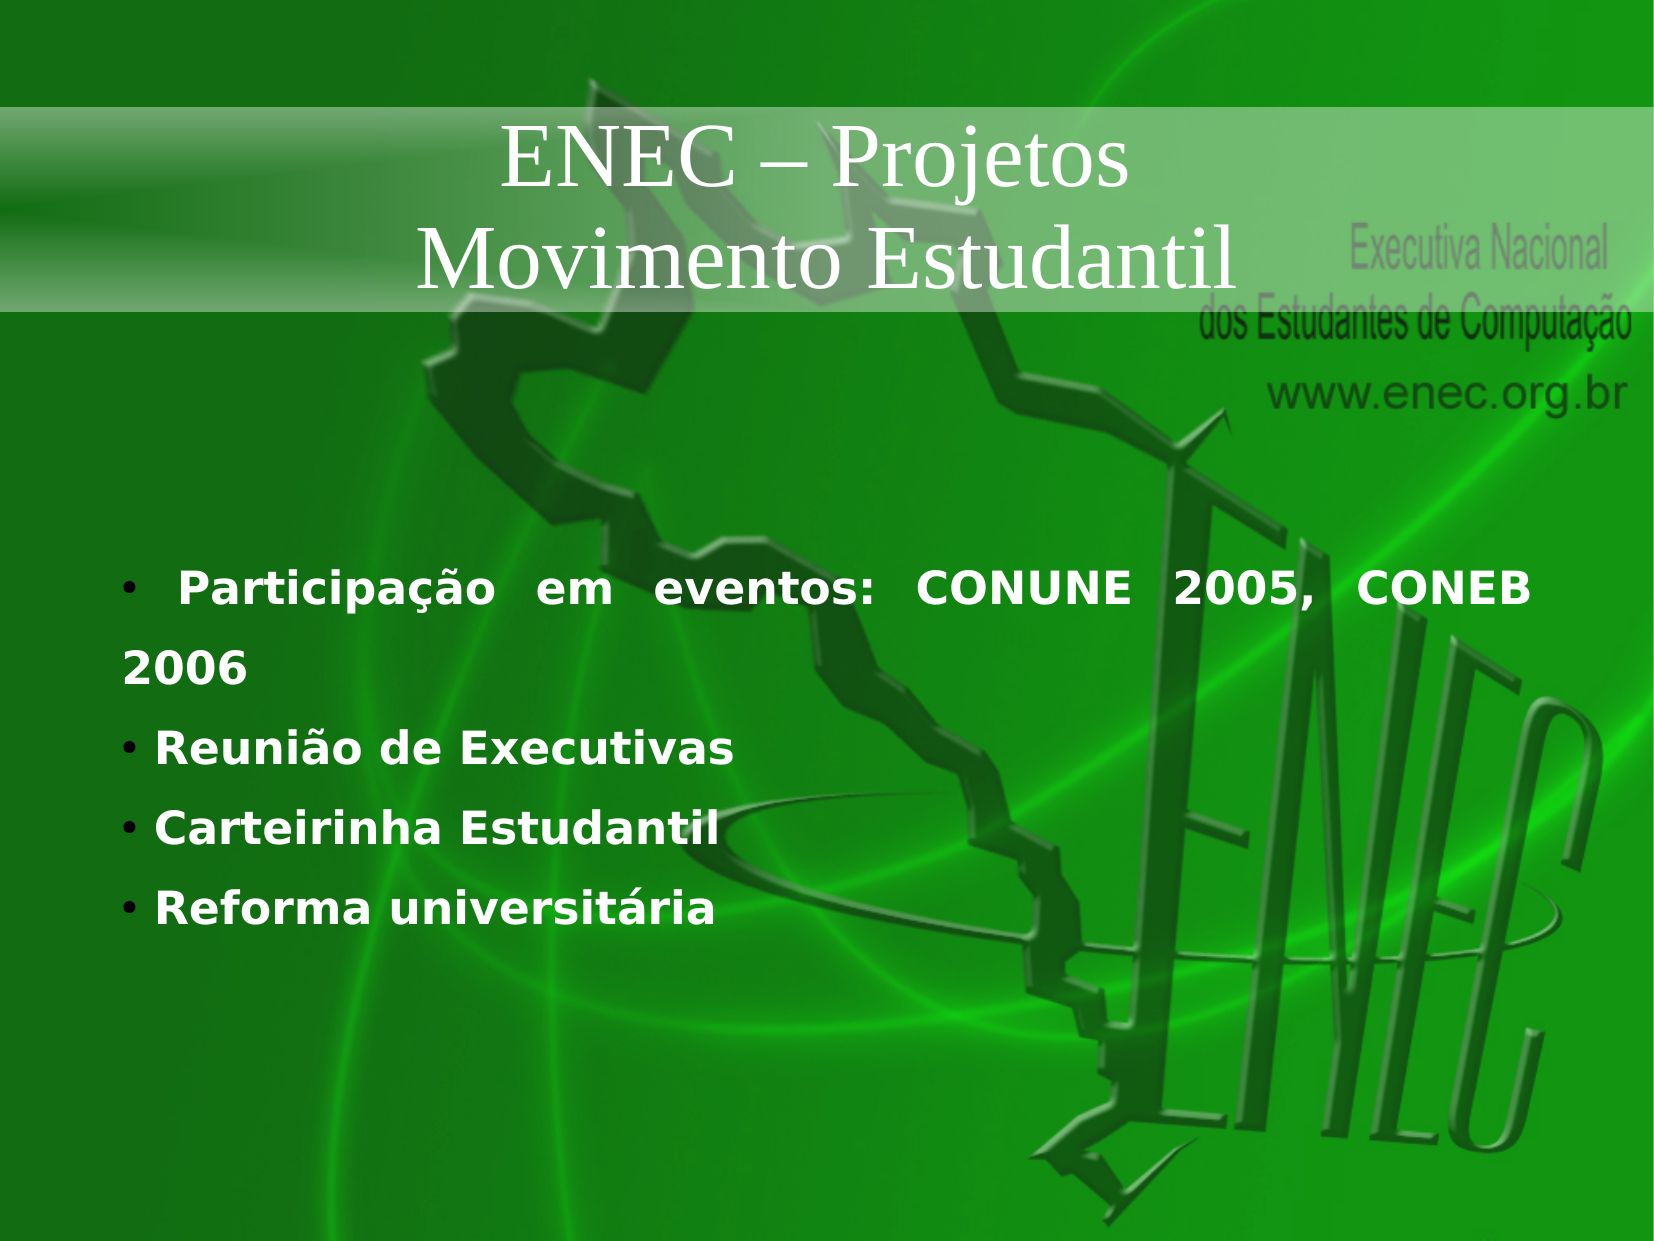

# ENEC – Projetos Movimento Estudantil
 Participação em eventos: CONUNE 2005, CONEB 2006
 Reunião de Executivas
 Carteirinha Estudantil
 Reforma universitária